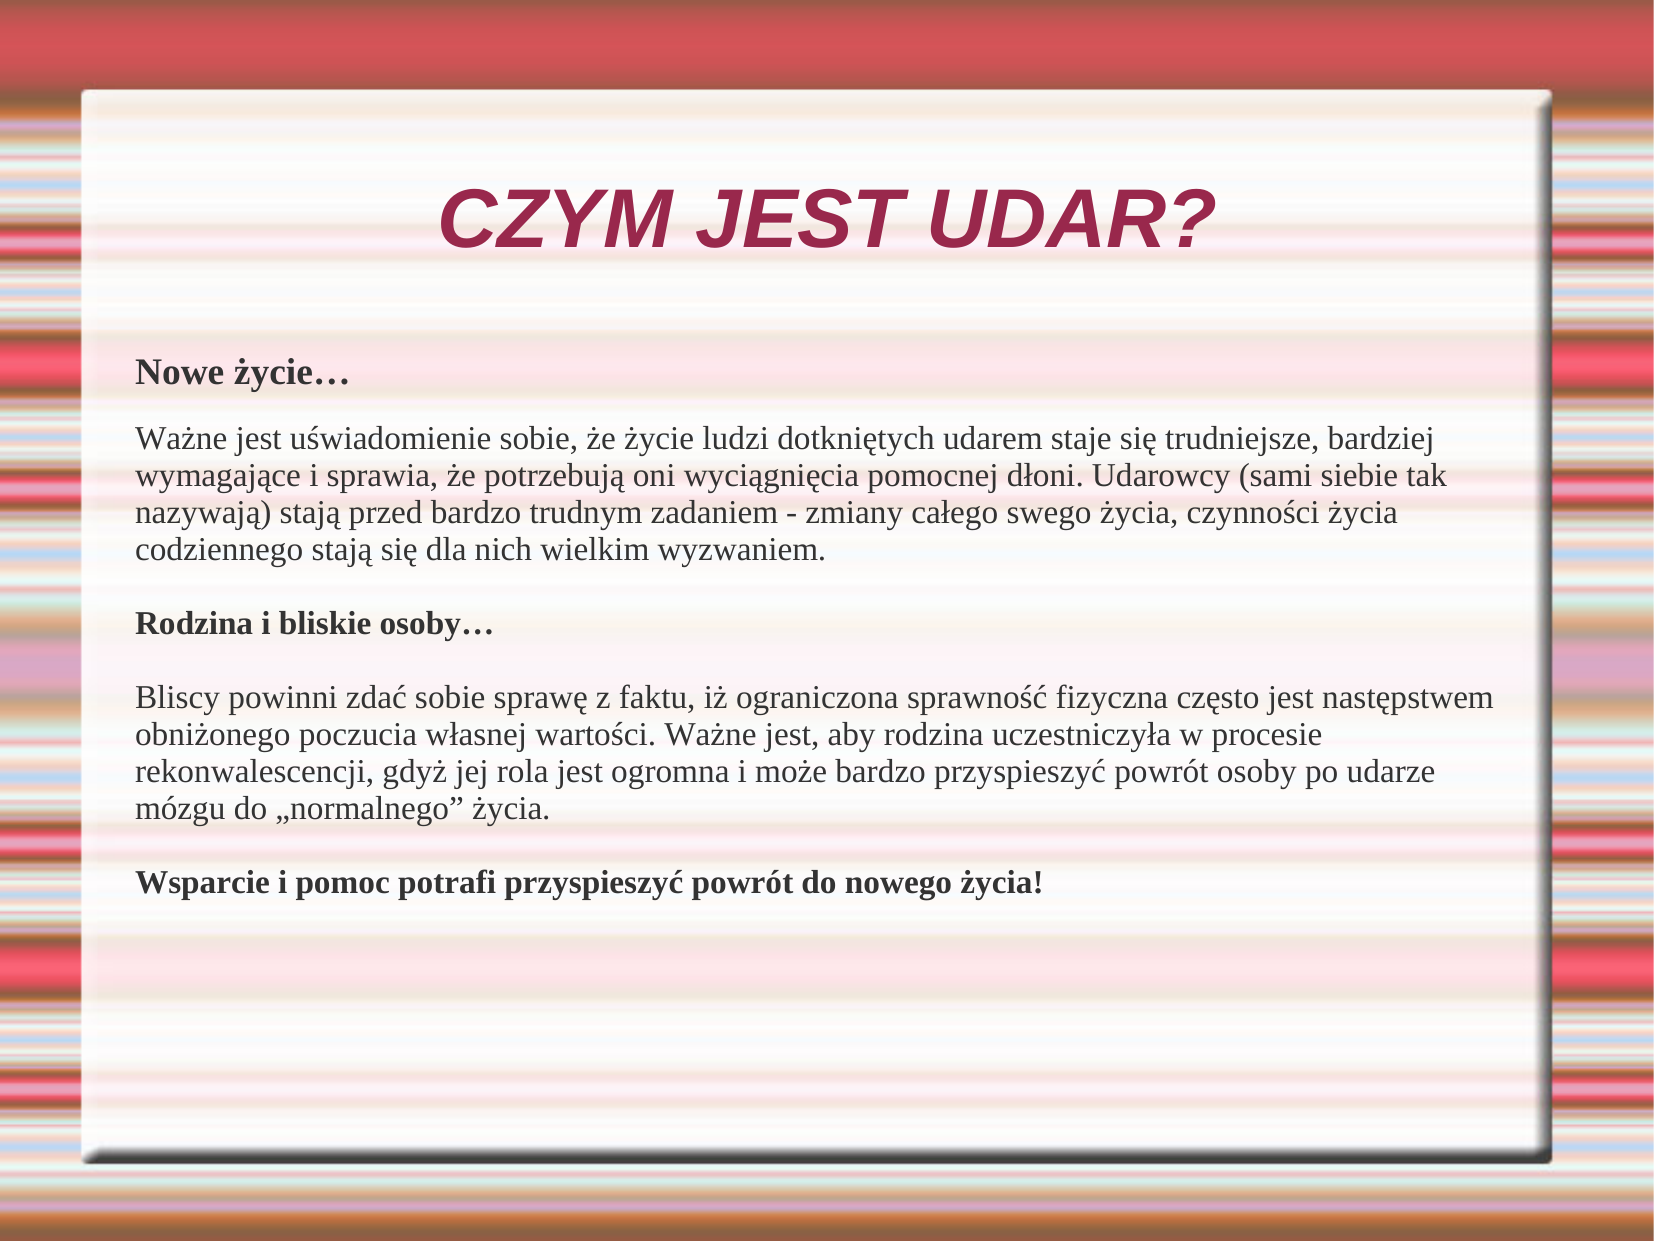

# CZYM JEST UDAR?
Nowe życie…
Ważne jest uświadomienie sobie, że życie ludzi dotkniętych udarem staje się trudniejsze, bardziej wymagające i sprawia, że potrzebują oni wyciągnięcia pomocnej dłoni. Udarowcy (sami siebie tak nazywają) stają przed bardzo trudnym zadaniem - zmiany całego swego życia, czynności życia codziennego stają się dla nich wielkim wyzwaniem.
Rodzina i bliskie osoby…
Bliscy powinni zdać sobie sprawę z faktu, iż ograniczona sprawność fizyczna często jest następstwem obniżonego poczucia własnej wartości. Ważne jest, aby rodzina uczestniczyła w procesie rekonwalescencji, gdyż jej rola jest ogromna i może bardzo przyspieszyć powrót osoby po udarze mózgu do „normalnego” życia.
Wsparcie i pomoc potrafi przyspieszyć powrót do nowego życia!